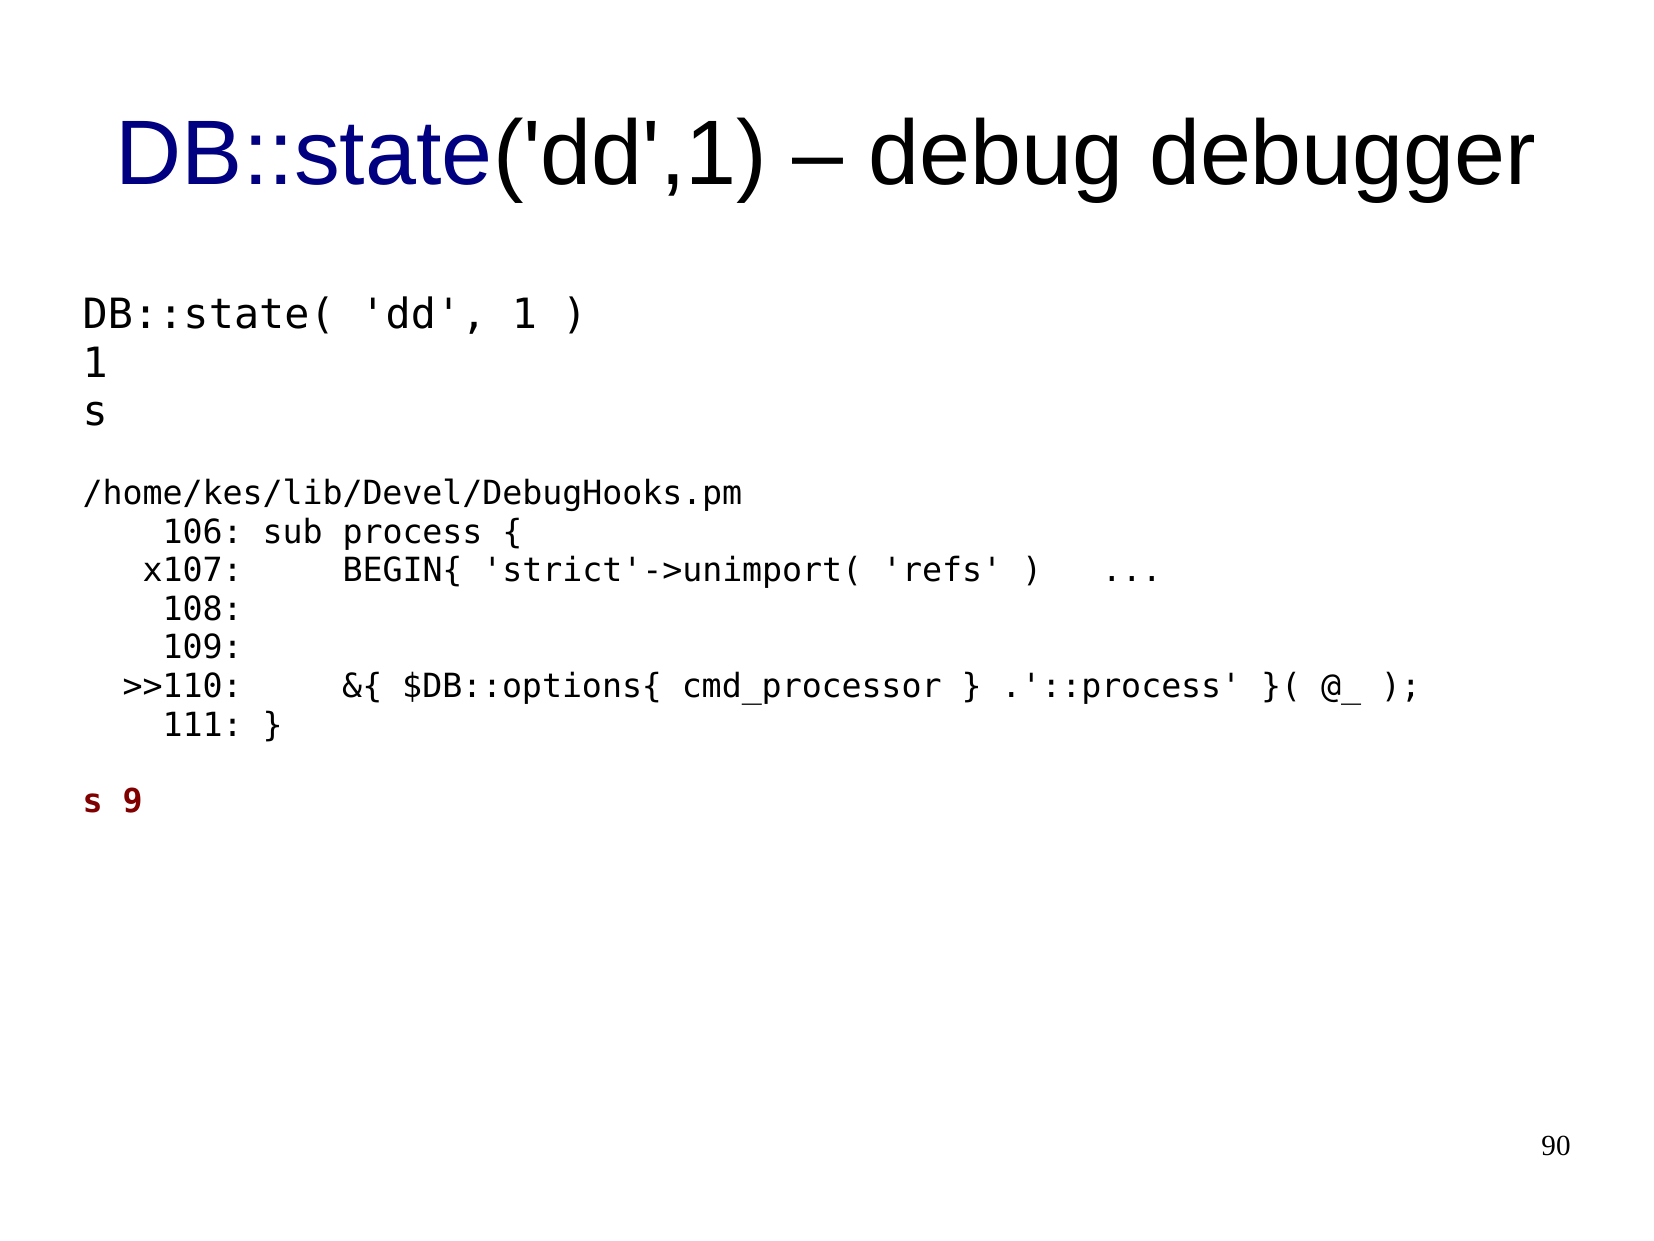

# DB::state('dd',1) – debug debugger
DB::state( 'dd', 1 )
1
s
/home/kes/lib/Devel/DebugHooks.pm
 106: sub process {
 x107: BEGIN{ 'strict'->unimport( 'refs' ) ...
 108:
 109:
 >>110: &{ $DB::options{ cmd_processor } .'::process' }( @_ );
 111: }
s 9
90